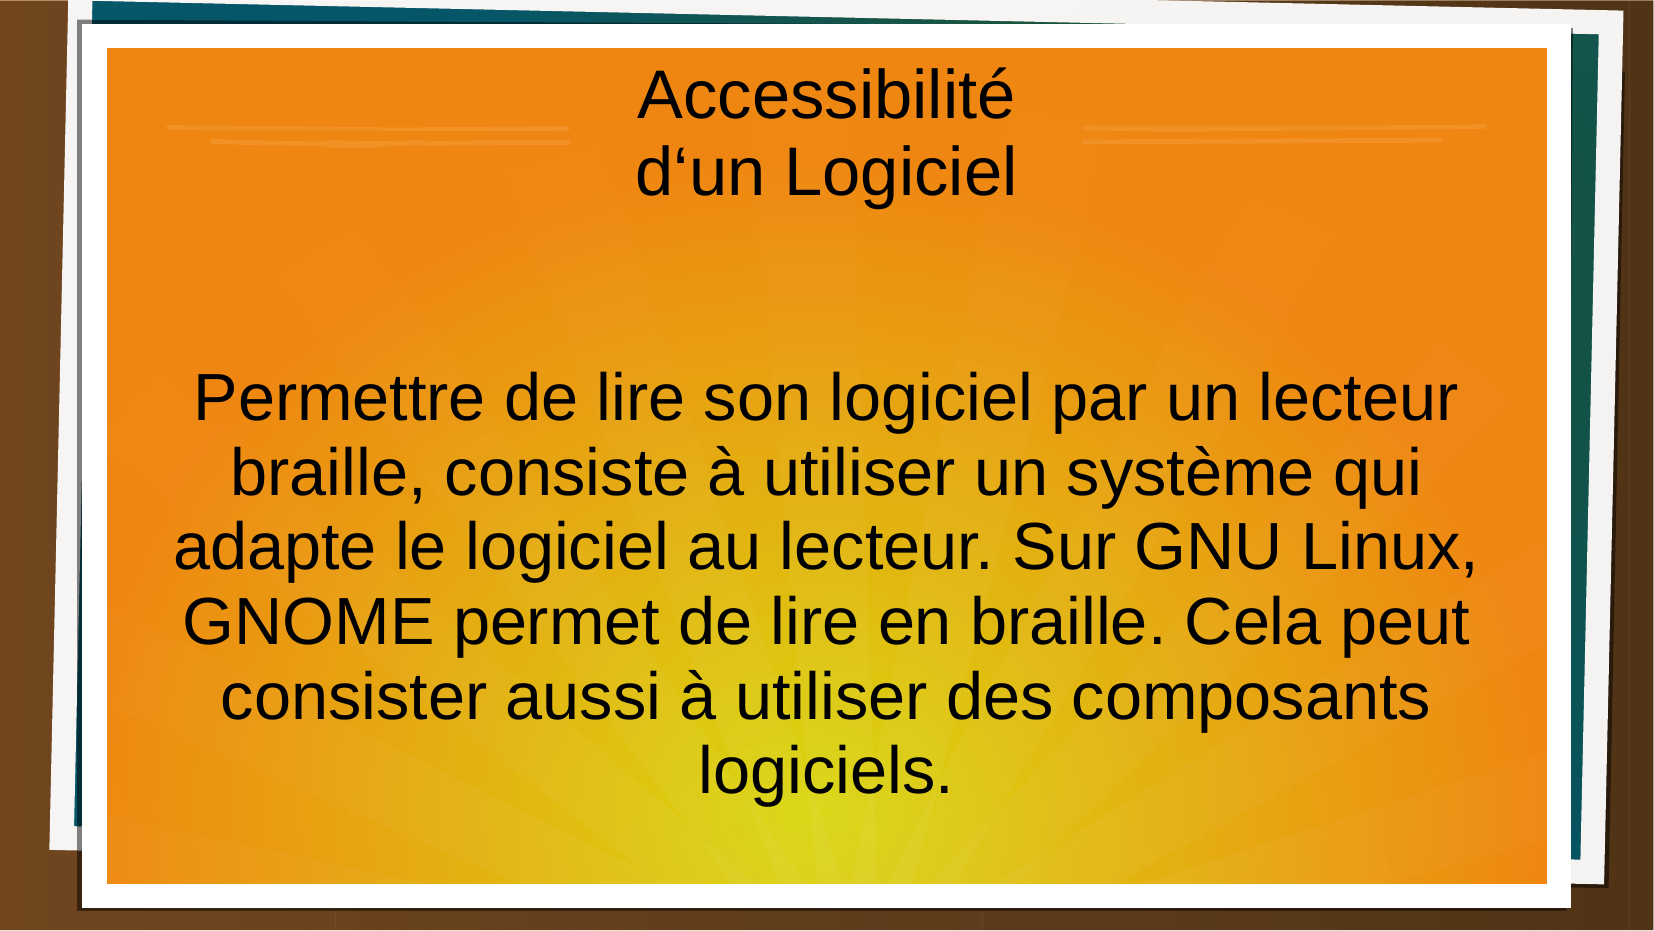

# Accessibilité d‘un Logiciel
Permettre de lire son logiciel par un lecteur braille, consiste à utiliser un système qui adapte le logiciel au lecteur. Sur GNU Linux, GNOME permet de lire en braille. Cela peut consister aussi à utiliser des composants logiciels.